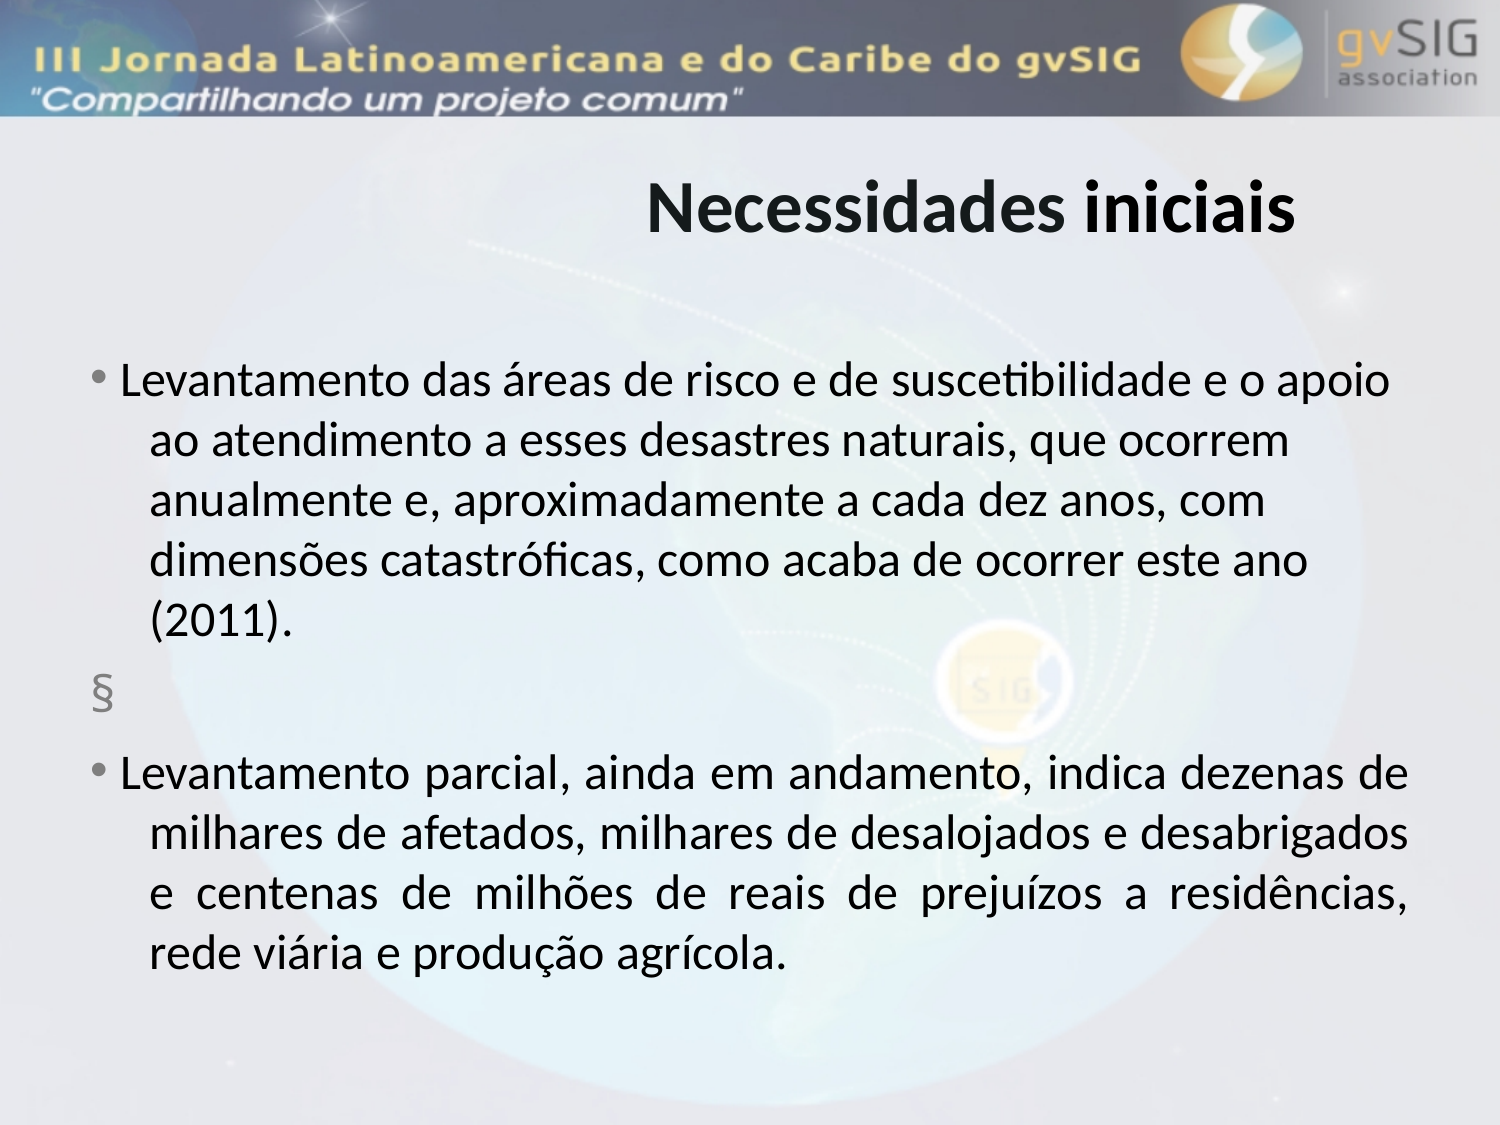

Necessidades iniciais
# Levantamento das áreas de risco e de suscetibilidade e o apoio ao atendimento a esses desastres naturais, que ocorrem anualmente e, aproximadamente a cada dez anos, com dimensões catastróficas, como acaba de ocorrer este ano (2011).
Levantamento parcial, ainda em andamento, indica dezenas de milhares de afetados, milhares de desalojados e desabrigados e centenas de milhões de reais de prejuízos a residências, rede viária e produção agrícola.